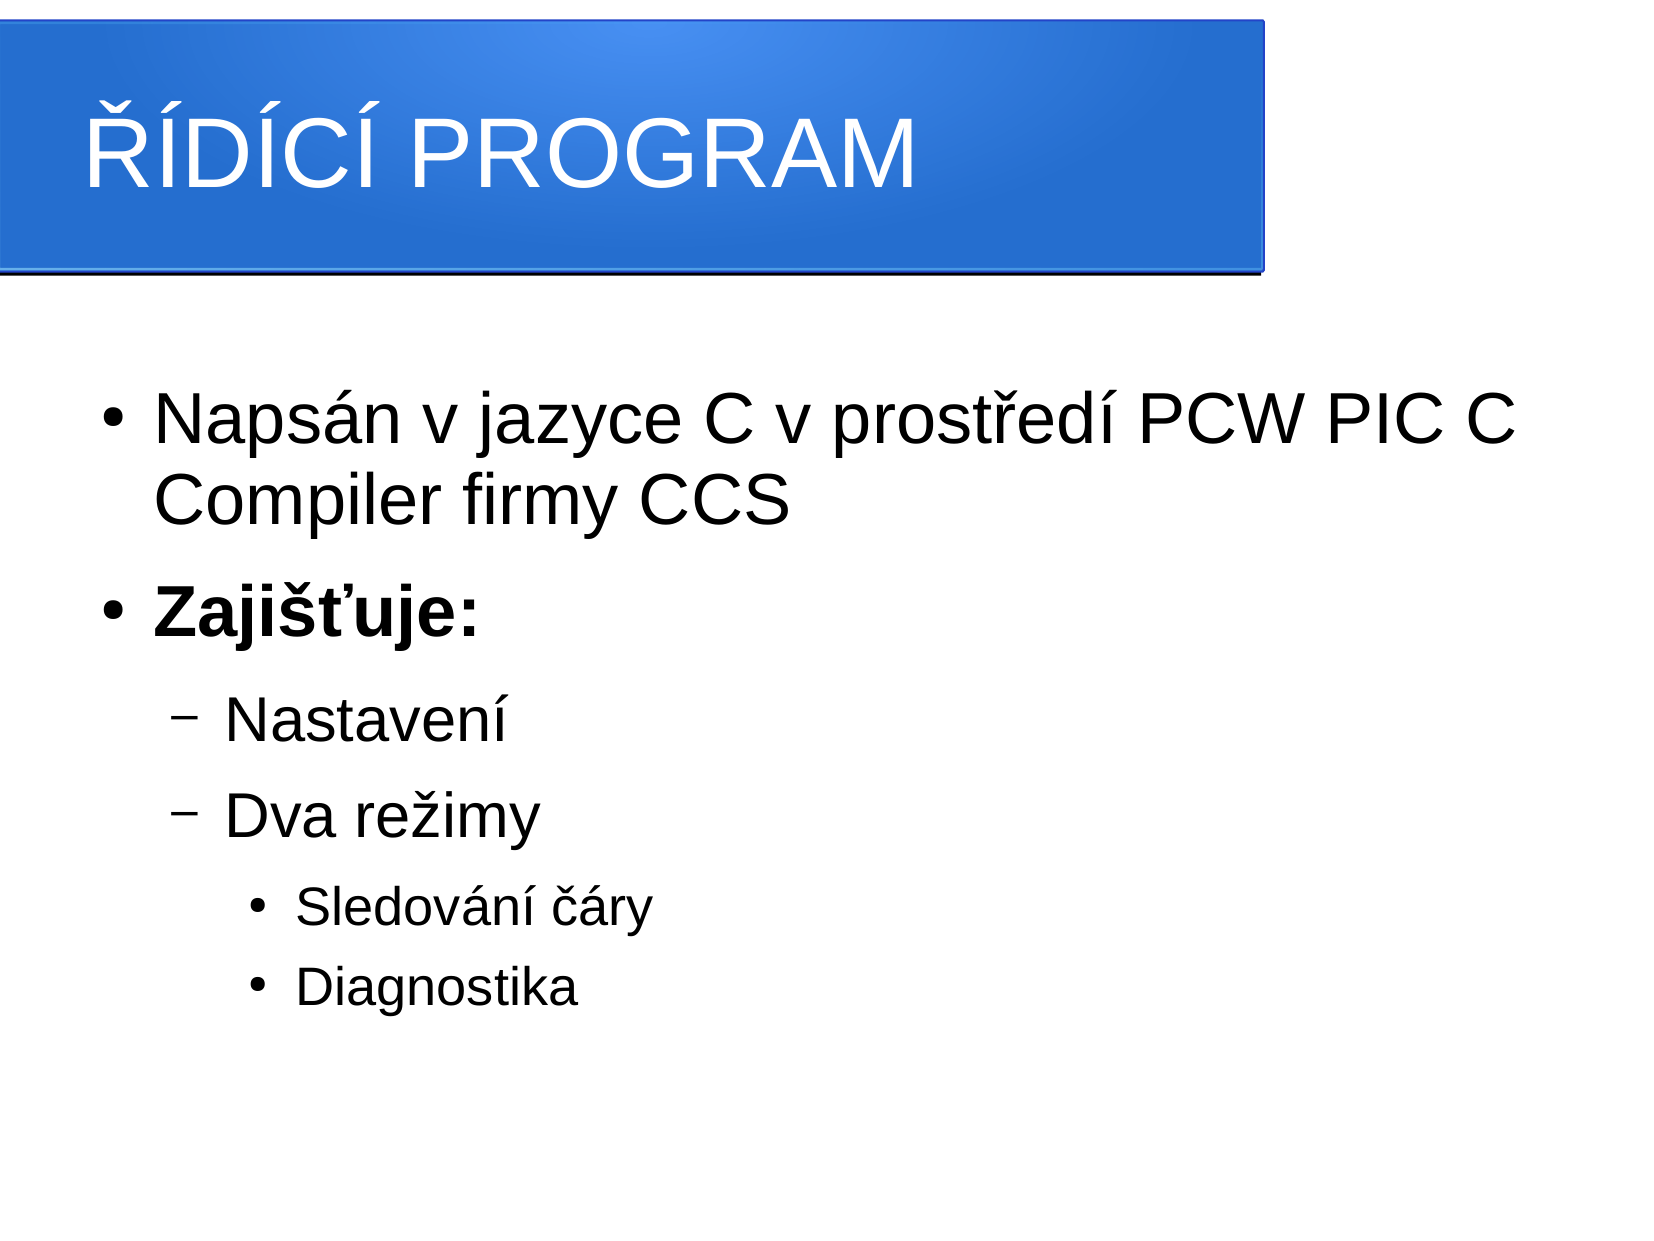

# ŘÍDÍCÍ PROGRAM
Napsán v jazyce C v prostředí PCW PIC C Compiler firmy CCS
Zajišťuje:
Nastavení
Dva režimy
Sledování čáry
Diagnostika